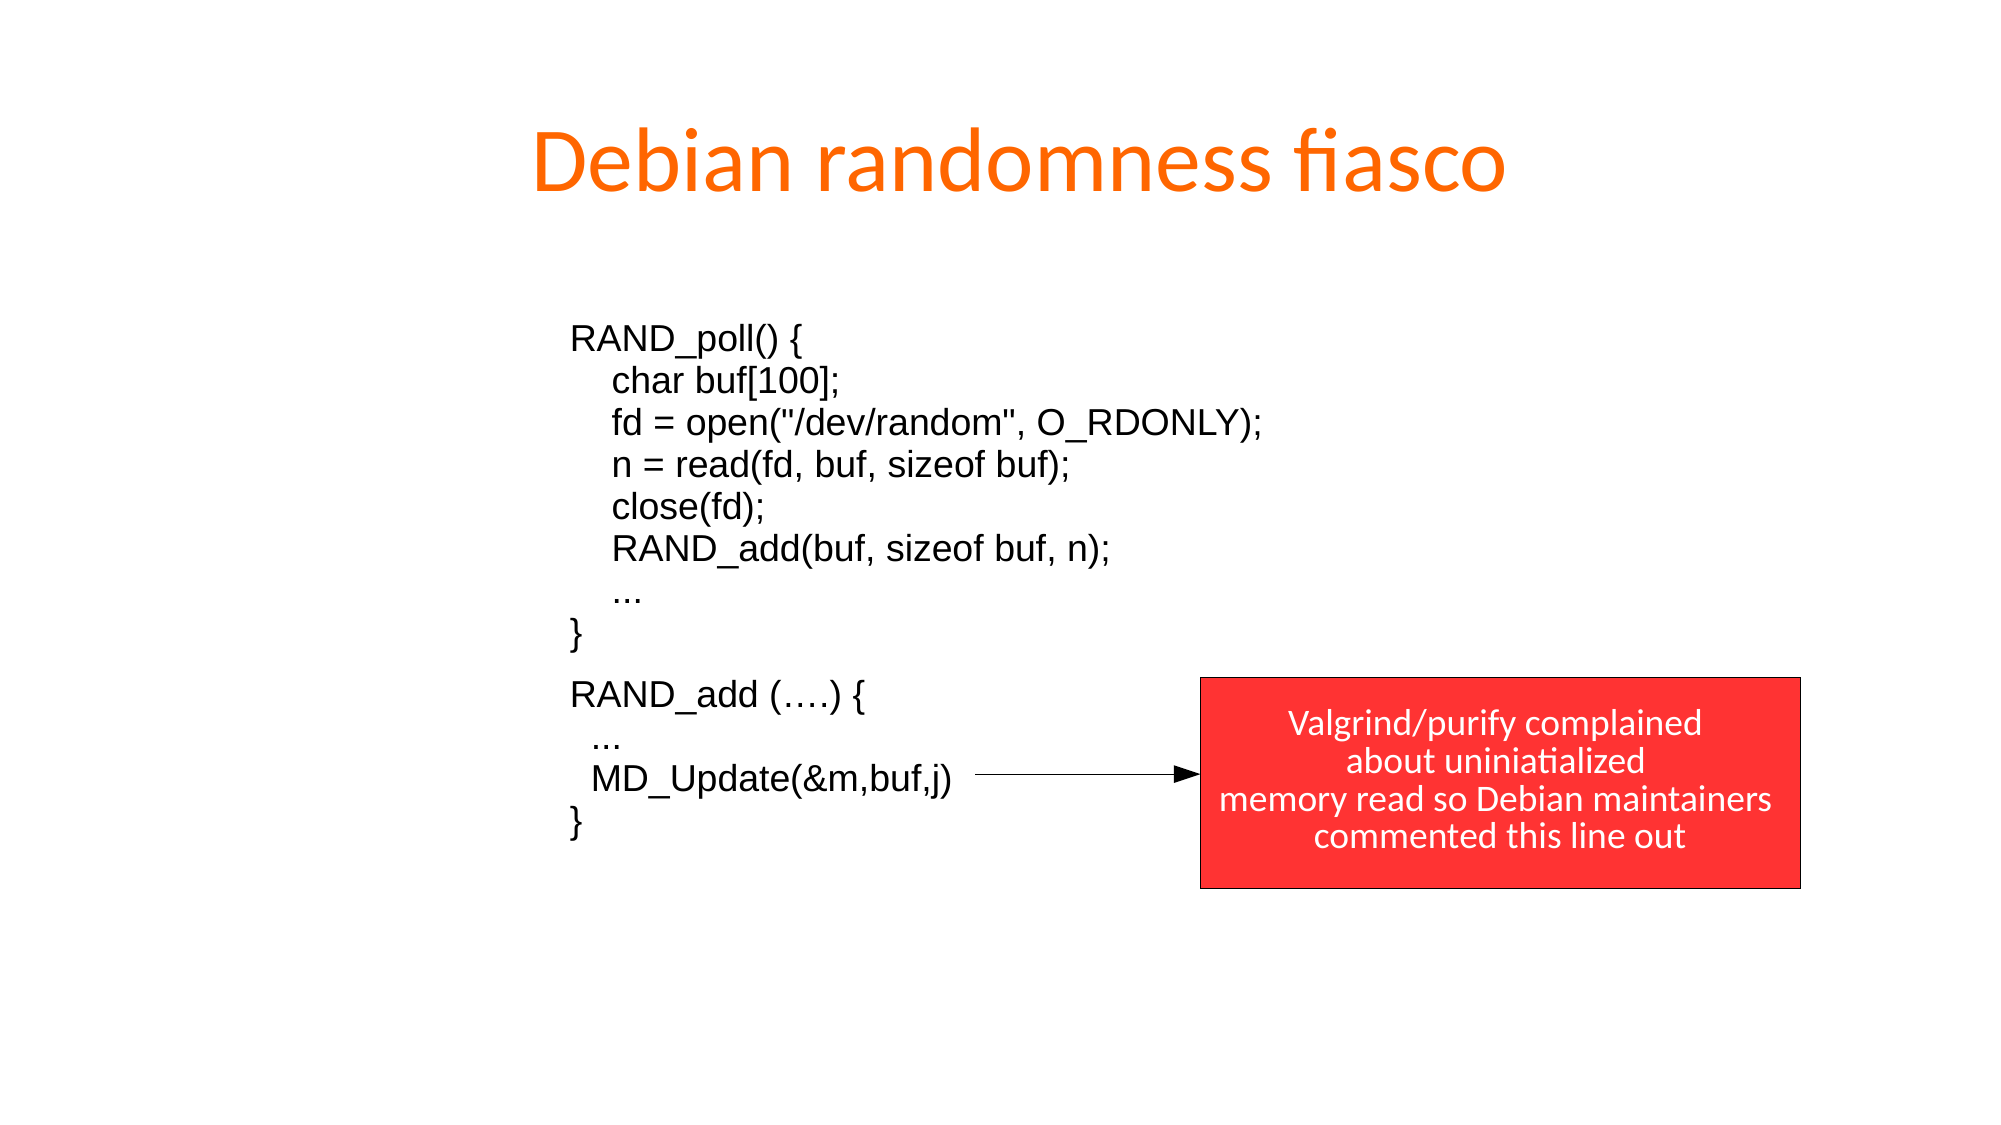

# Debian randomness fiasco
RAND_poll() {
 char buf[100];
 fd = open("/dev/random", O_RDONLY);
 n = read(fd, buf, sizeof buf);
 close(fd);
 RAND_add(buf, sizeof buf, n);
 ...
}
RAND_add (….) {
 ...
 MD_Update(&m,buf,j)
}
Valgrind/purify complained
about uniniatialized
memory read so Debian maintainers
commented this line out